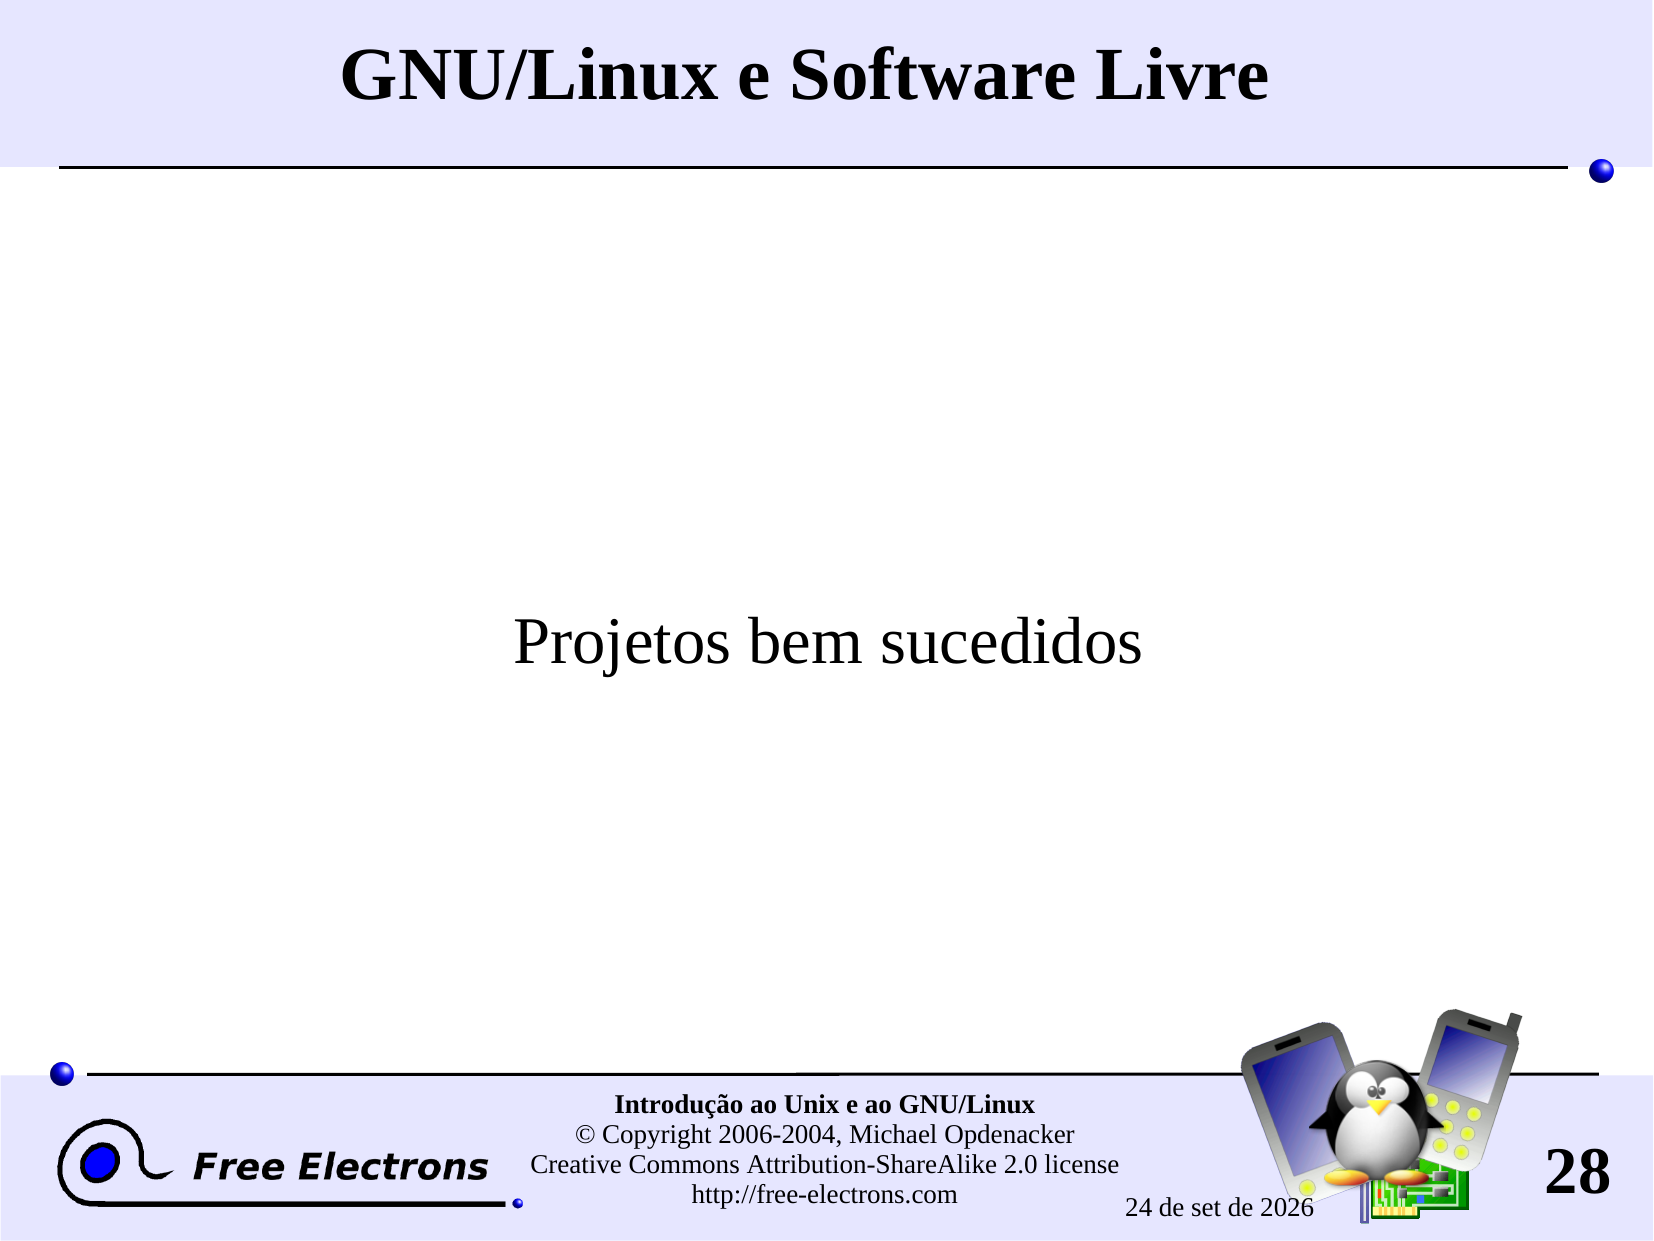

# GNU/Linux e Software Livre
Projetos bem sucedidos